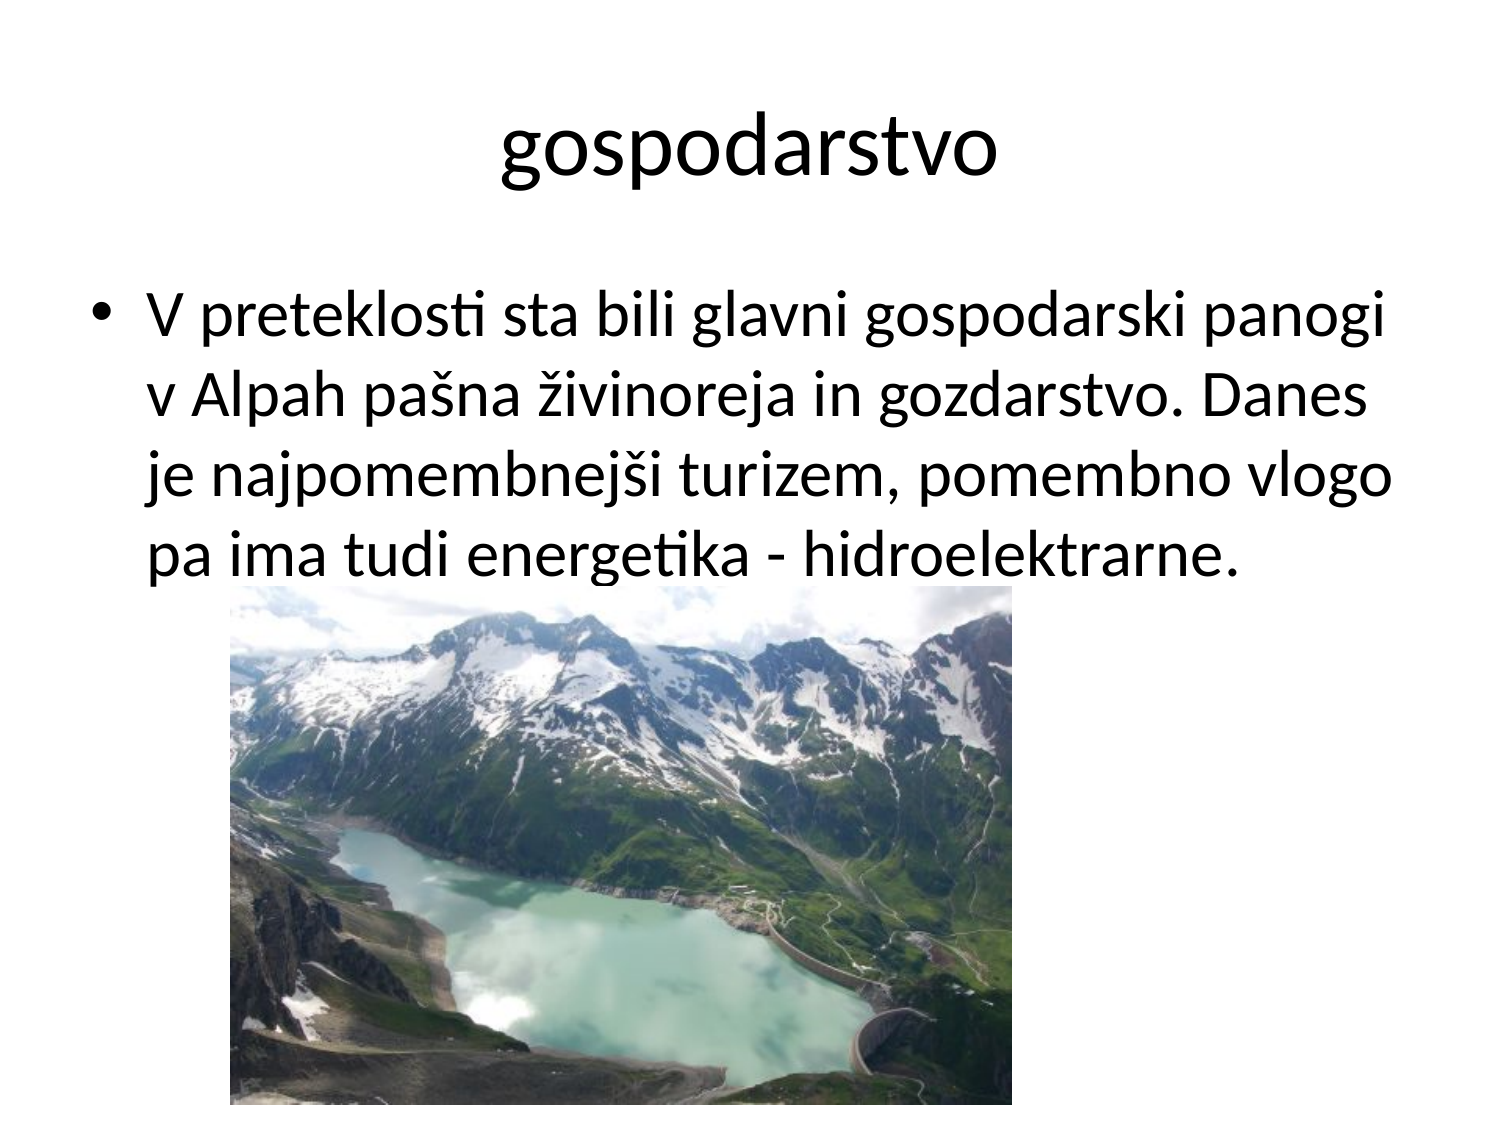

# gospodarstvo
V preteklosti sta bili glavni gospodarski panogi v Alpah pašna živinoreja in gozdarstvo. Danes je najpomembnejši turizem, pomembno vlogo pa ima tudi energetika - hidroelektrarne.